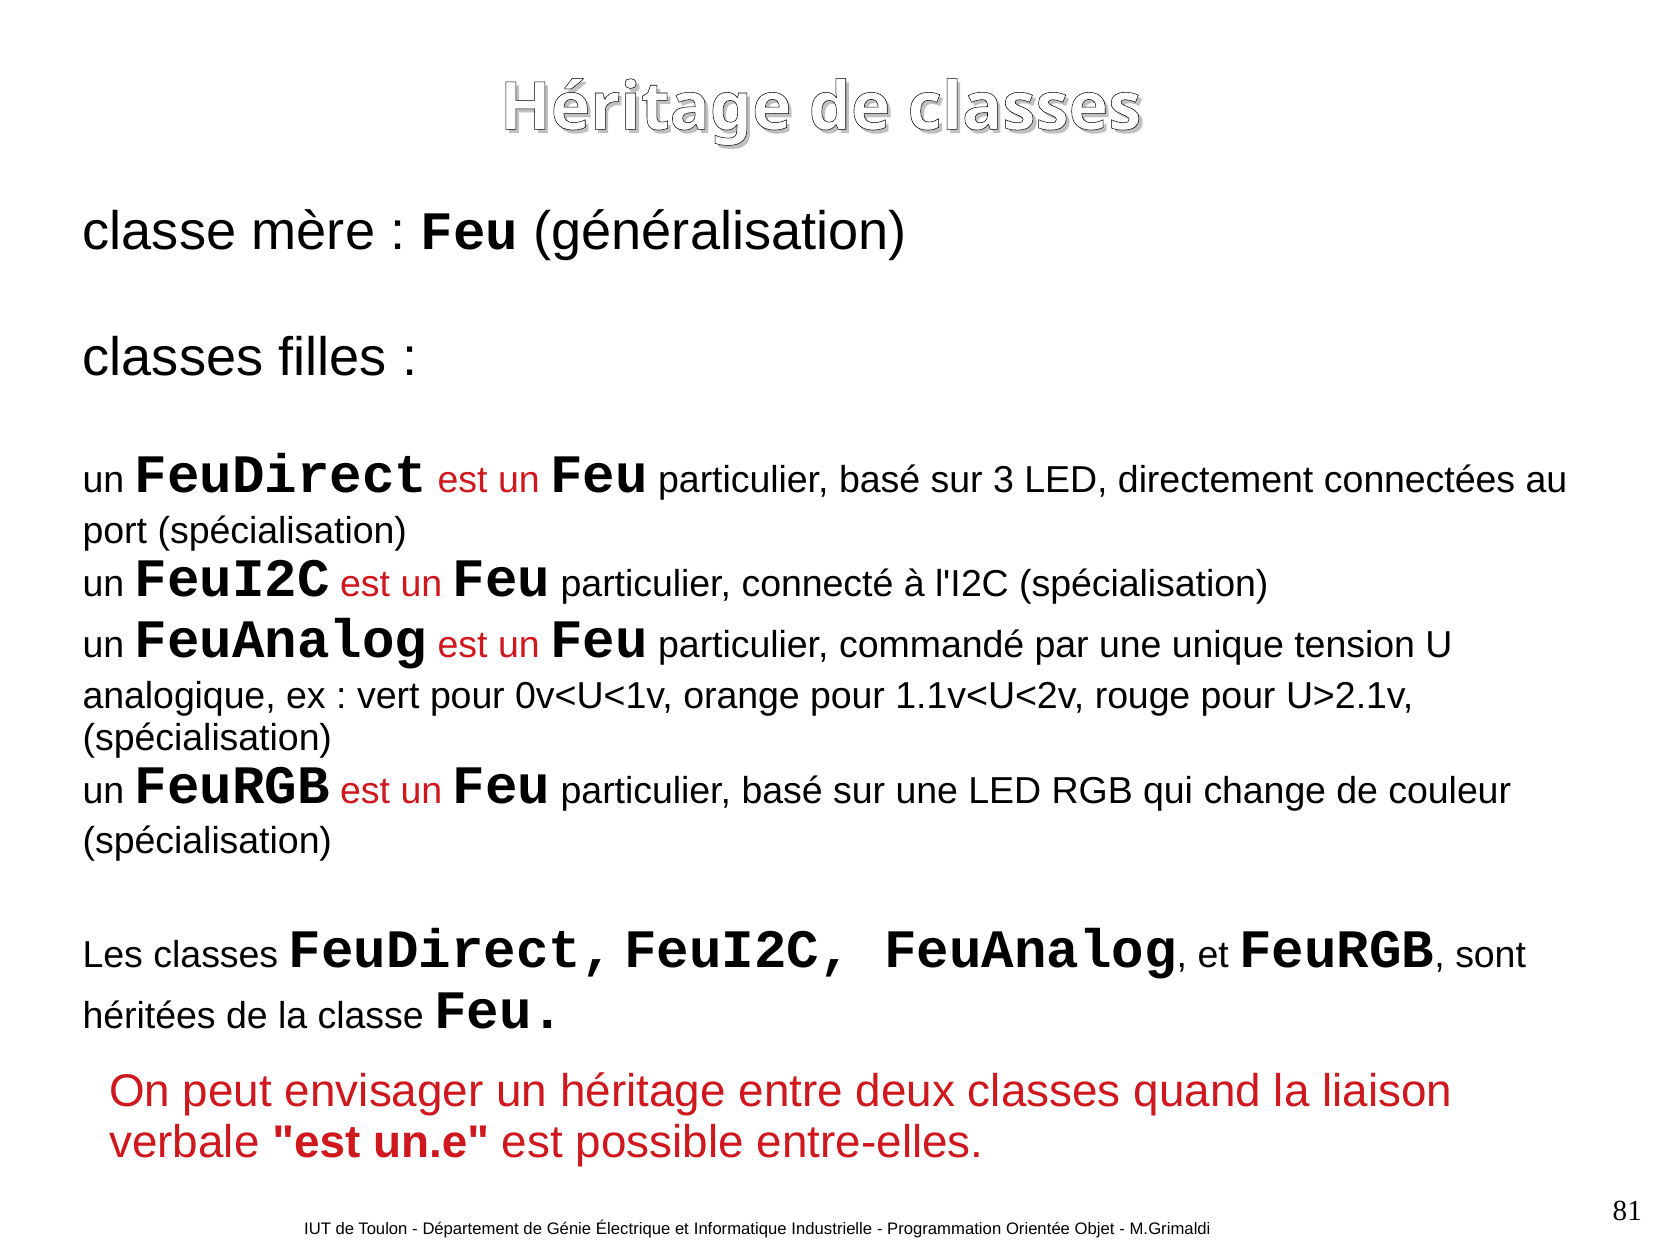

# Héritage de classes
classe mère : Feu (généralisation)
classes filles :
un FeuDirect est un Feu particulier, basé sur 3 LED, directement connectées au port (spécialisation)
un FeuI2C est un Feu particulier, connecté à l'I2C (spécialisation)
un FeuAnalog est un Feu particulier, commandé par une unique tension U analogique, ex : vert pour 0v<U<1v, orange pour 1.1v<U<2v, rouge pour U>2.1v, (spécialisation)
un FeuRGB est un Feu particulier, basé sur une LED RGB qui change de couleur (spécialisation)
Les classes FeuDirect, FeuI2C, FeuAnalog, et FeuRGB, sont héritées de la classe Feu.
On peut envisager un héritage entre deux classes quand la liaison verbale "est un.e" est possible entre-elles.